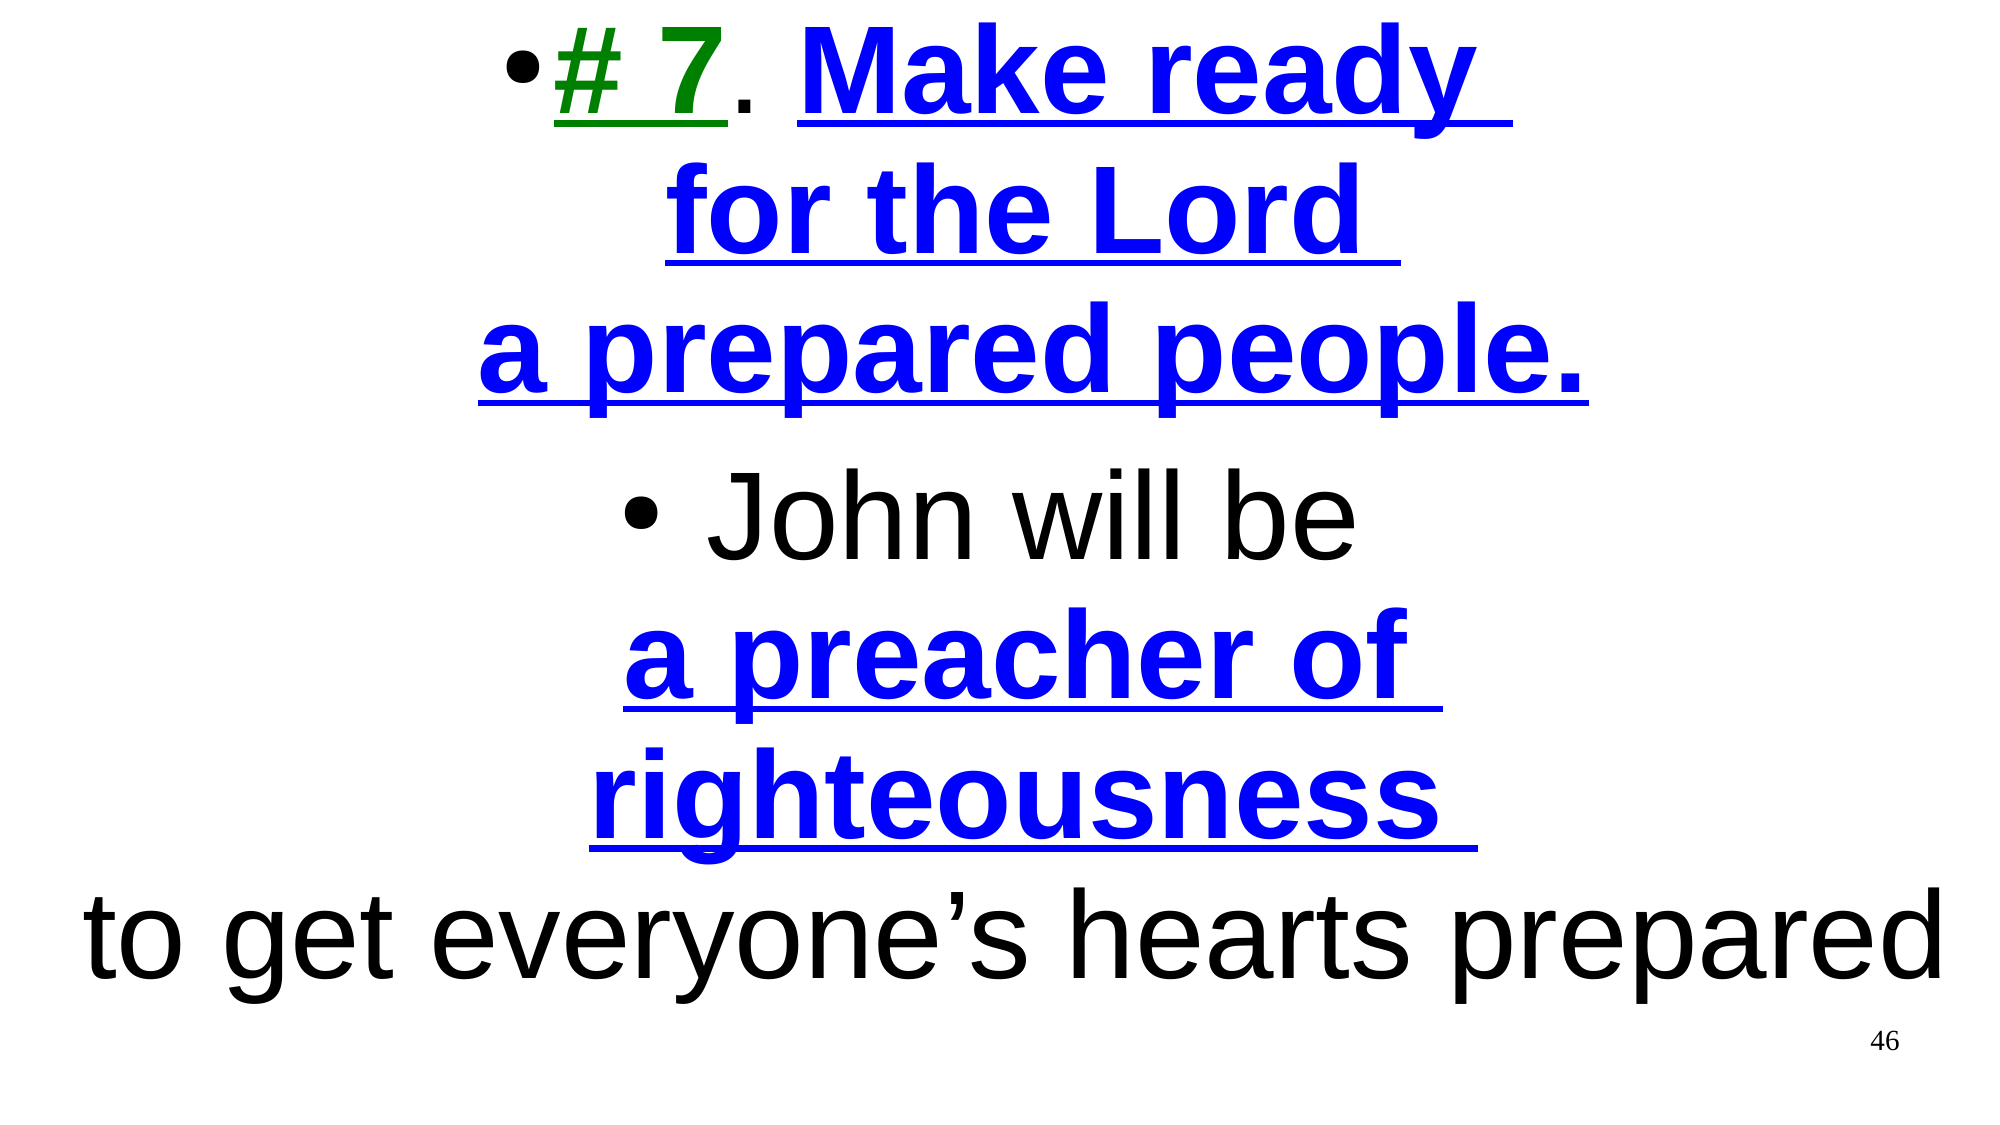

# # 7. Make ready for the Lord a prepared people.
 John will be
a preacher of
righteousness
to get everyone’s hearts prepared
46